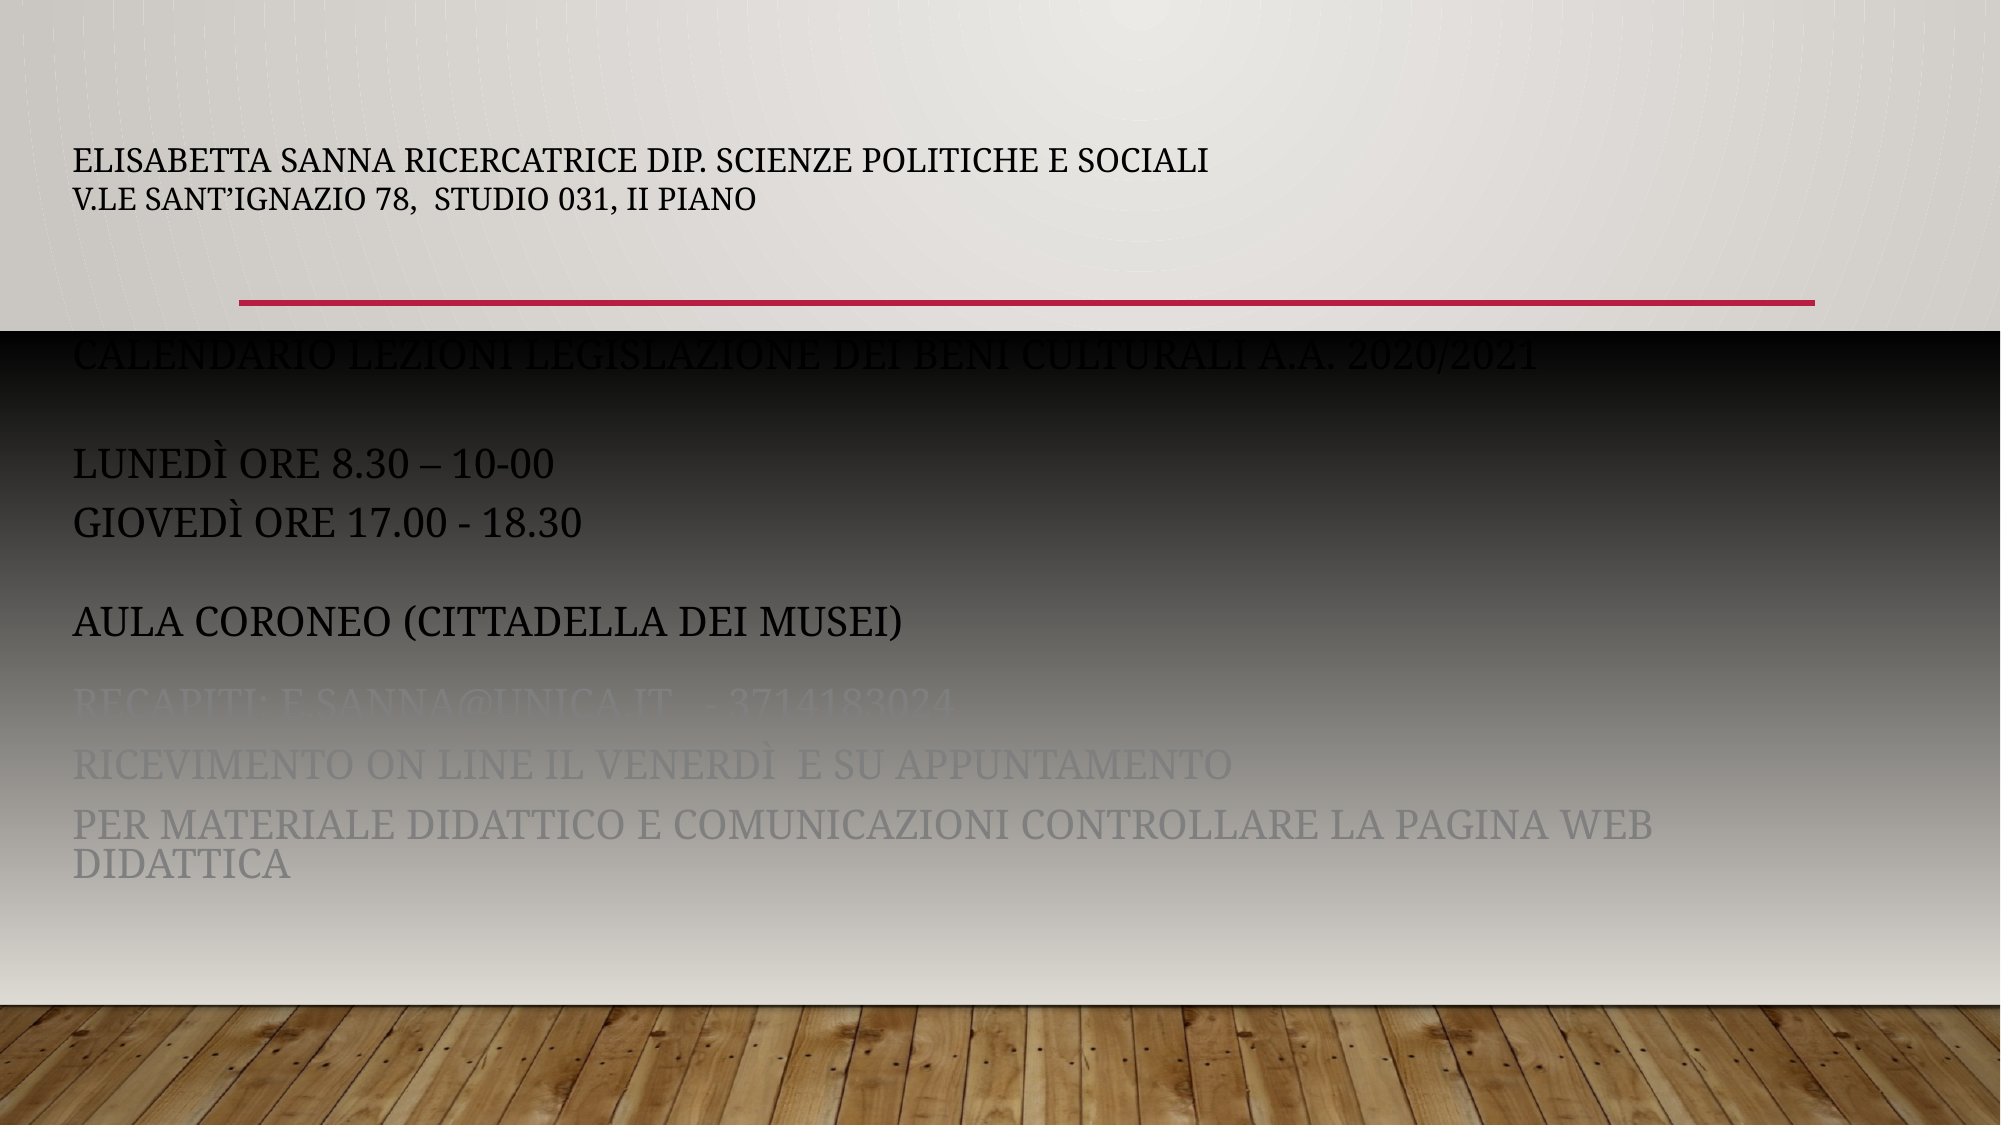

# Elisabetta Sanna ricercatrice dip. scienze politiche e sociali V.le Sant’Ignazio 78, studio 031, II piano
CALENDARIO LEZIONI LEGISLAZIONE DEI BENI CULTURALI A.A. 2020/2021
LUNEDÌ ORE 8.30 – 10-00
GIOVEDÌ ORE 17.00 - 18.30
AULA CORONEO (CITTADELLA DEI MUSEI)
RECAPITI: E.SANNA@UNICA.IT - 3714183024
RICEVIMENTO ON LINE IL VENERDÌ E SU APPUNTAMENTO
PER MATERIALE DIDATTICO E COMUNICAZIONI CONTROLLARE LA PAGINA WEB DIDATTICA